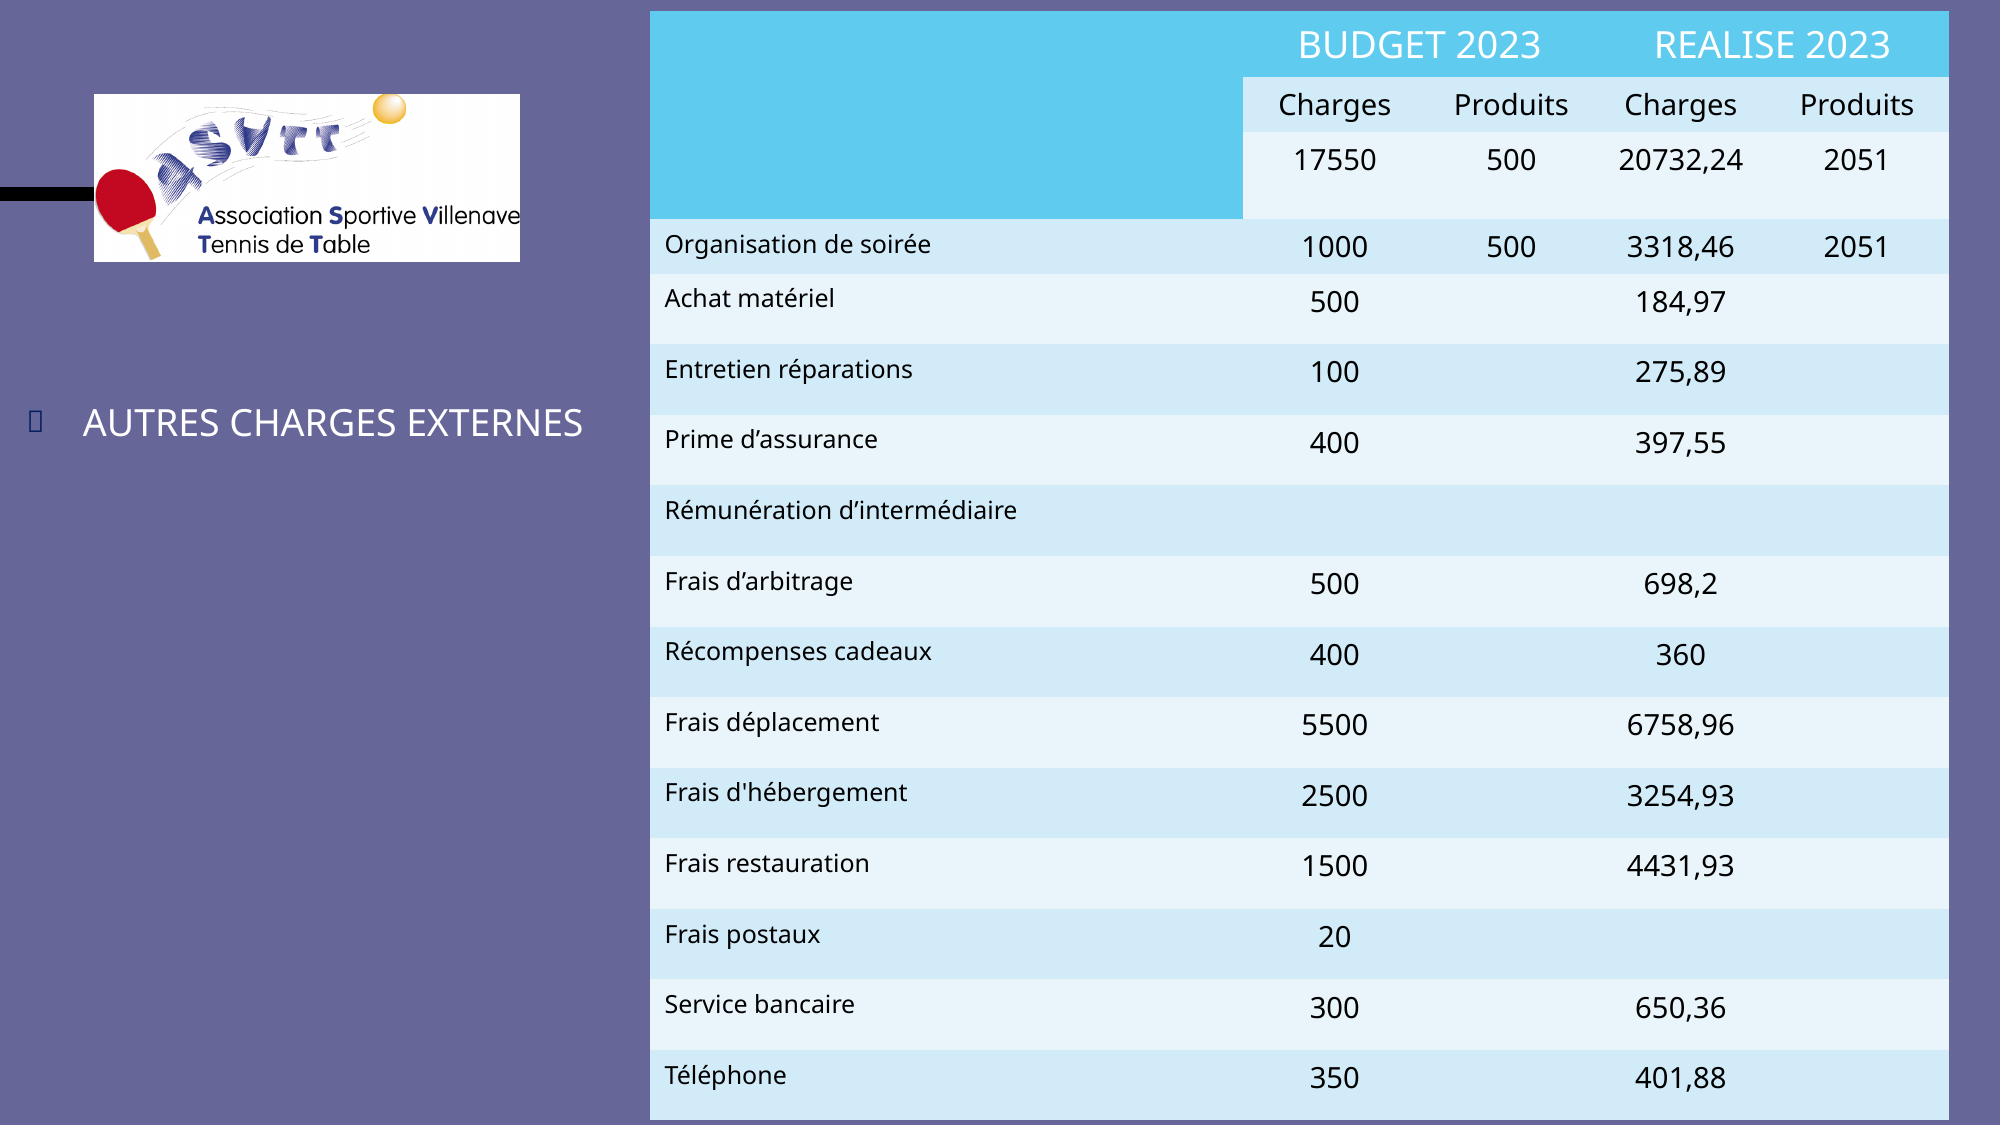

| | BUDGET 2023 | | REALISE 2023 | |
| --- | --- | --- | --- | --- |
| | Charges | Produits | Charges | Produits |
| | 17550 | 500 | 20732,24 | 2051 |
| Organisation de soirée | 1000 | 500 | 3318,46 | 2051 |
| Achat matériel | 500 | | 184,97 | |
| Entretien réparations | 100 | | 275,89 | |
| Prime d’assurance | 400 | | 397,55 | |
| Rémunération d’intermédiaire | | | | |
| Frais d’arbitrage | 500 | | 698,2 | |
| Récompenses cadeaux | 400 | | 360 | |
| Frais déplacement | 5500 | | 6758,96 | |
| Frais d'hébergement | 2500 | | 3254,93 | |
| Frais restauration | 1500 | | 4431,93 | |
| Frais postaux | 20 | | | |
| Service bancaire | 300 | | 650,36 | |
| Téléphone | 350 | | 401,88 | |
# AUTRES CHARGES EXTERNES